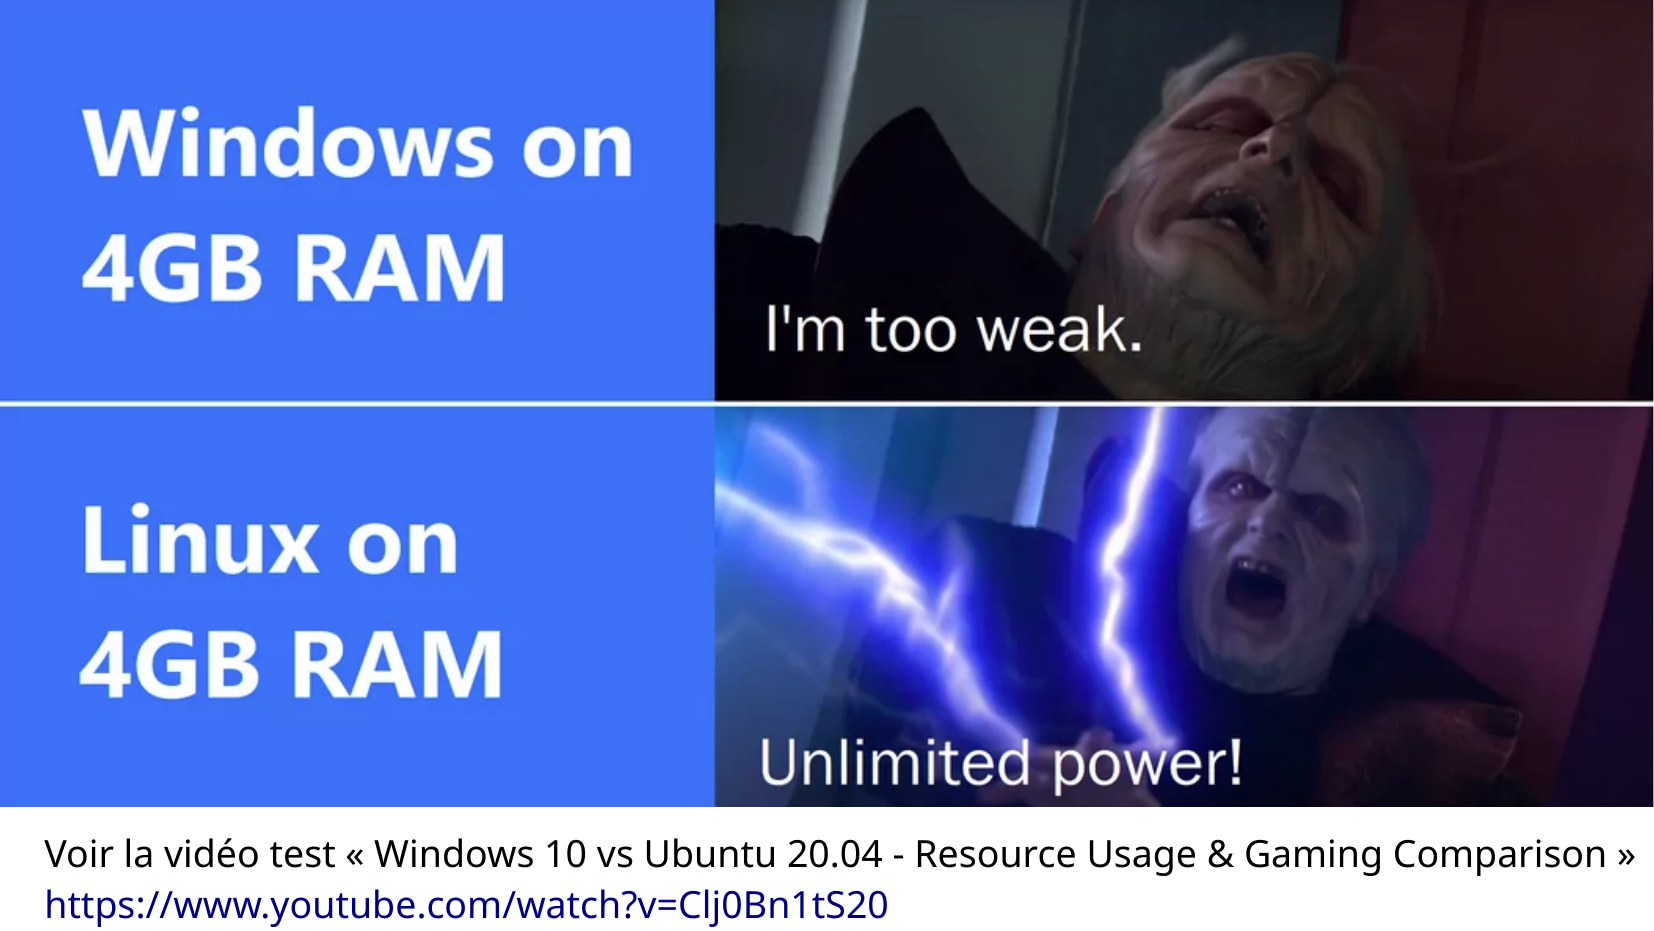

Voir la vidéo test « Windows 10 vs Ubuntu 20.04 - Resource Usage & Gaming Comparison »
https://www.youtube.com/watch?v=Clj0Bn1tS20